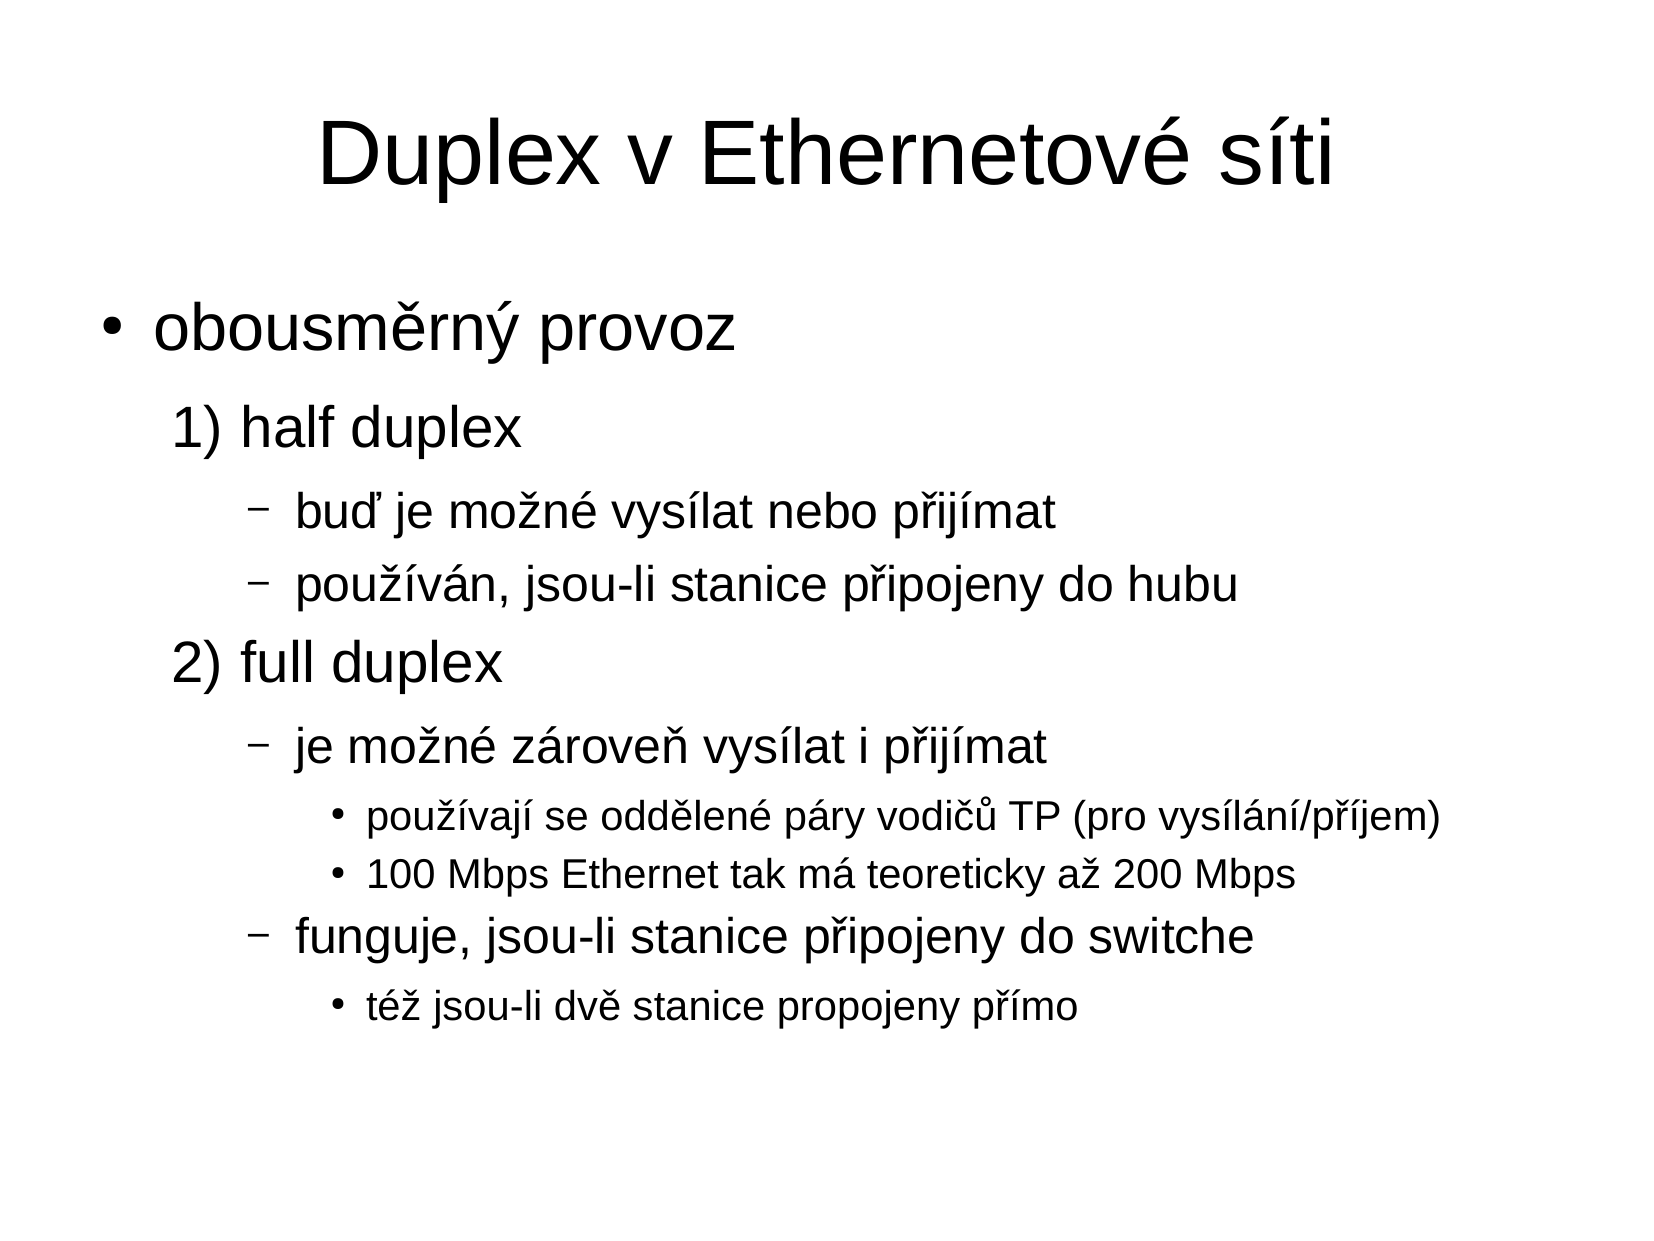

# Duplex v Ethernetové síti
obousměrný provoz
 half duplex
buď je možné vysílat nebo přijímat
používán, jsou-li stanice připojeny do hubu
 full duplex
je možné zároveň vysílat i přijímat
používají se oddělené páry vodičů TP (pro vysílání/příjem)
100 Mbps Ethernet tak má teoreticky až 200 Mbps
funguje, jsou-li stanice připojeny do switche
též jsou-li dvě stanice propojeny přímo